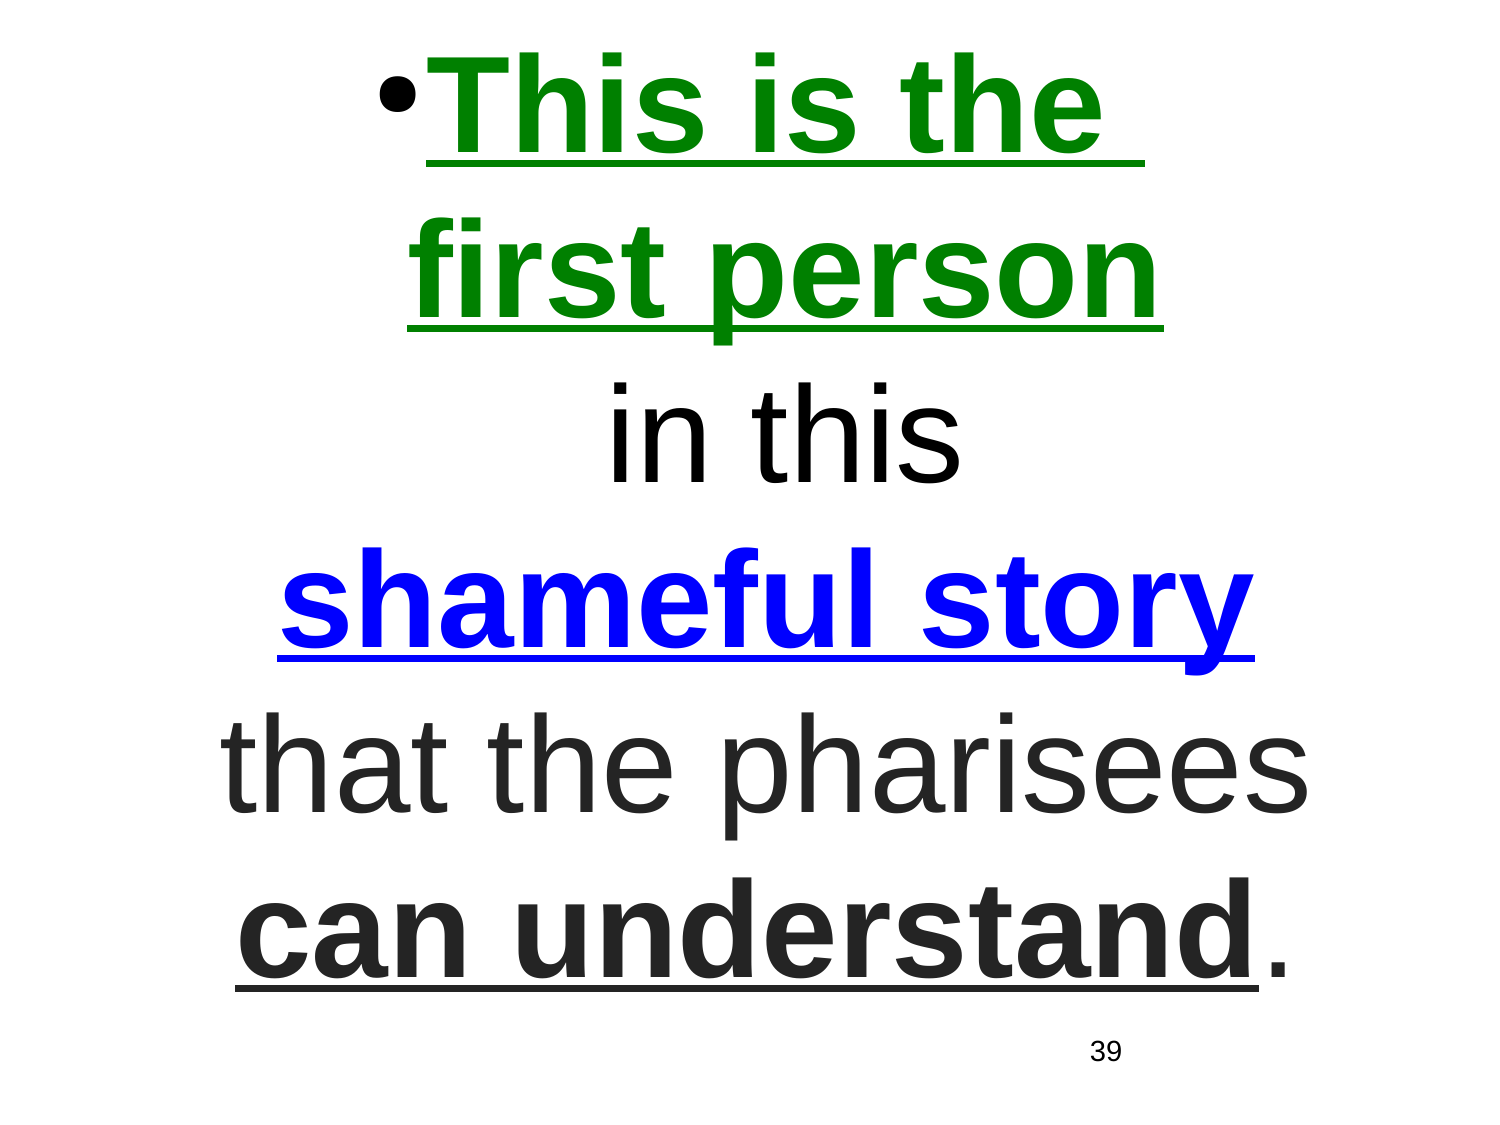

# This is the first person in this shameful story that the pharisees can understand.
39